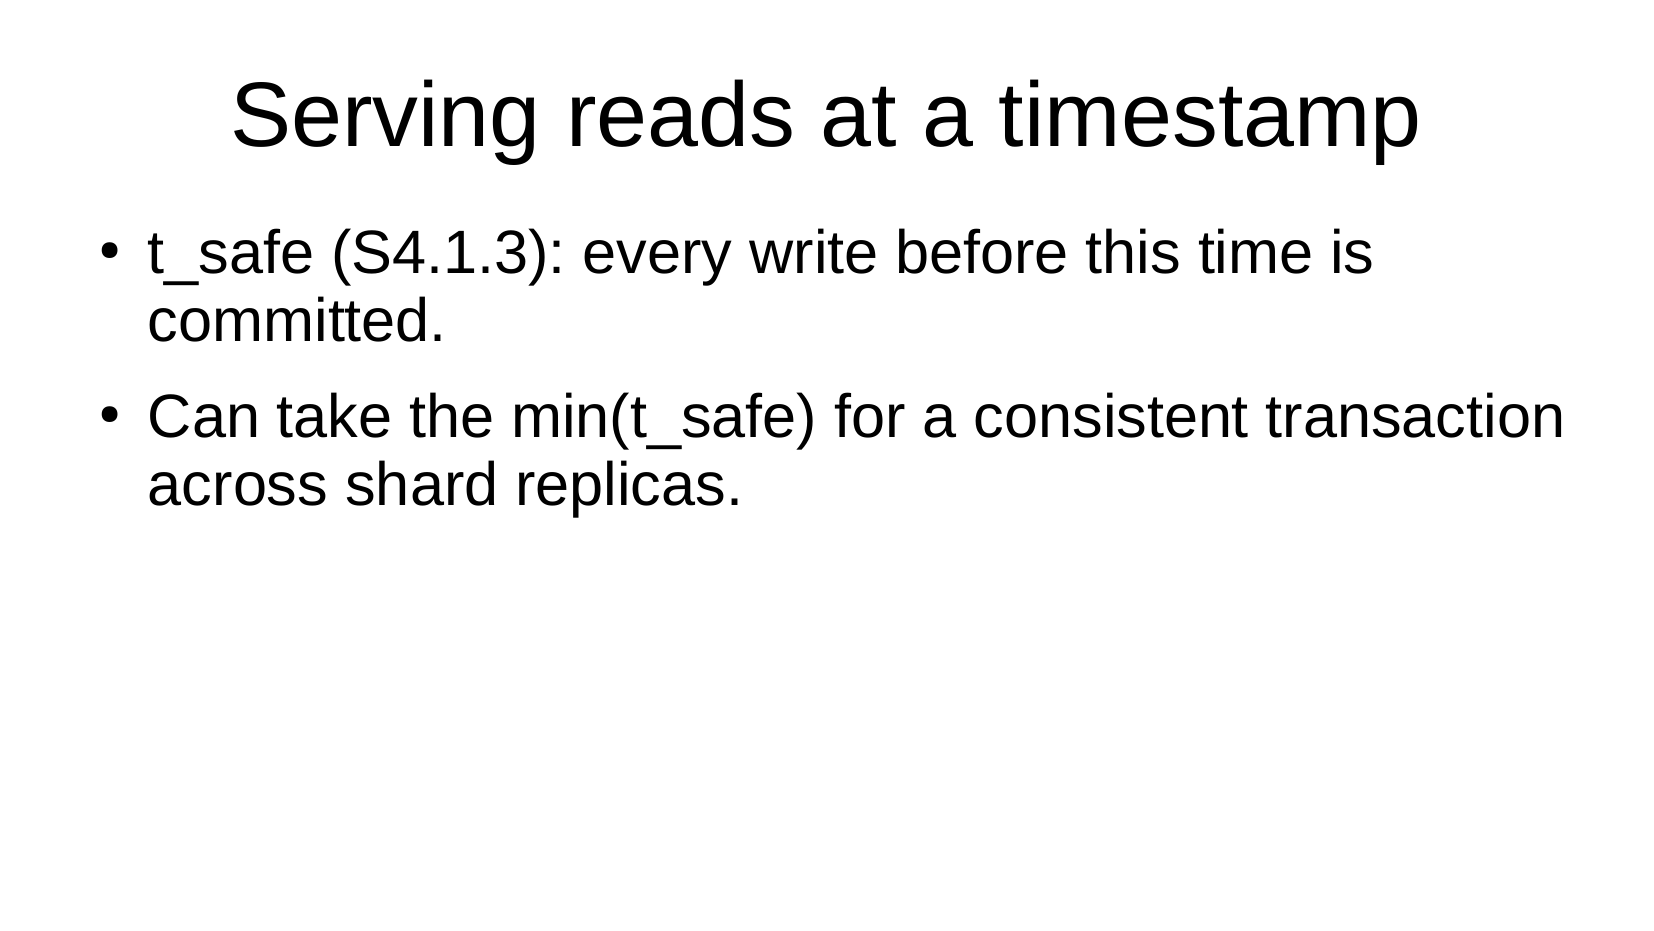

# Serving reads at a timestamp
t_safe (S4.1.3): every write before this time is committed.
Can take the min(t_safe) for a consistent transaction across shard replicas.
“To reduce the chances of blocking, Spanner should assign the oldest timestamp that preserves external consistency.”